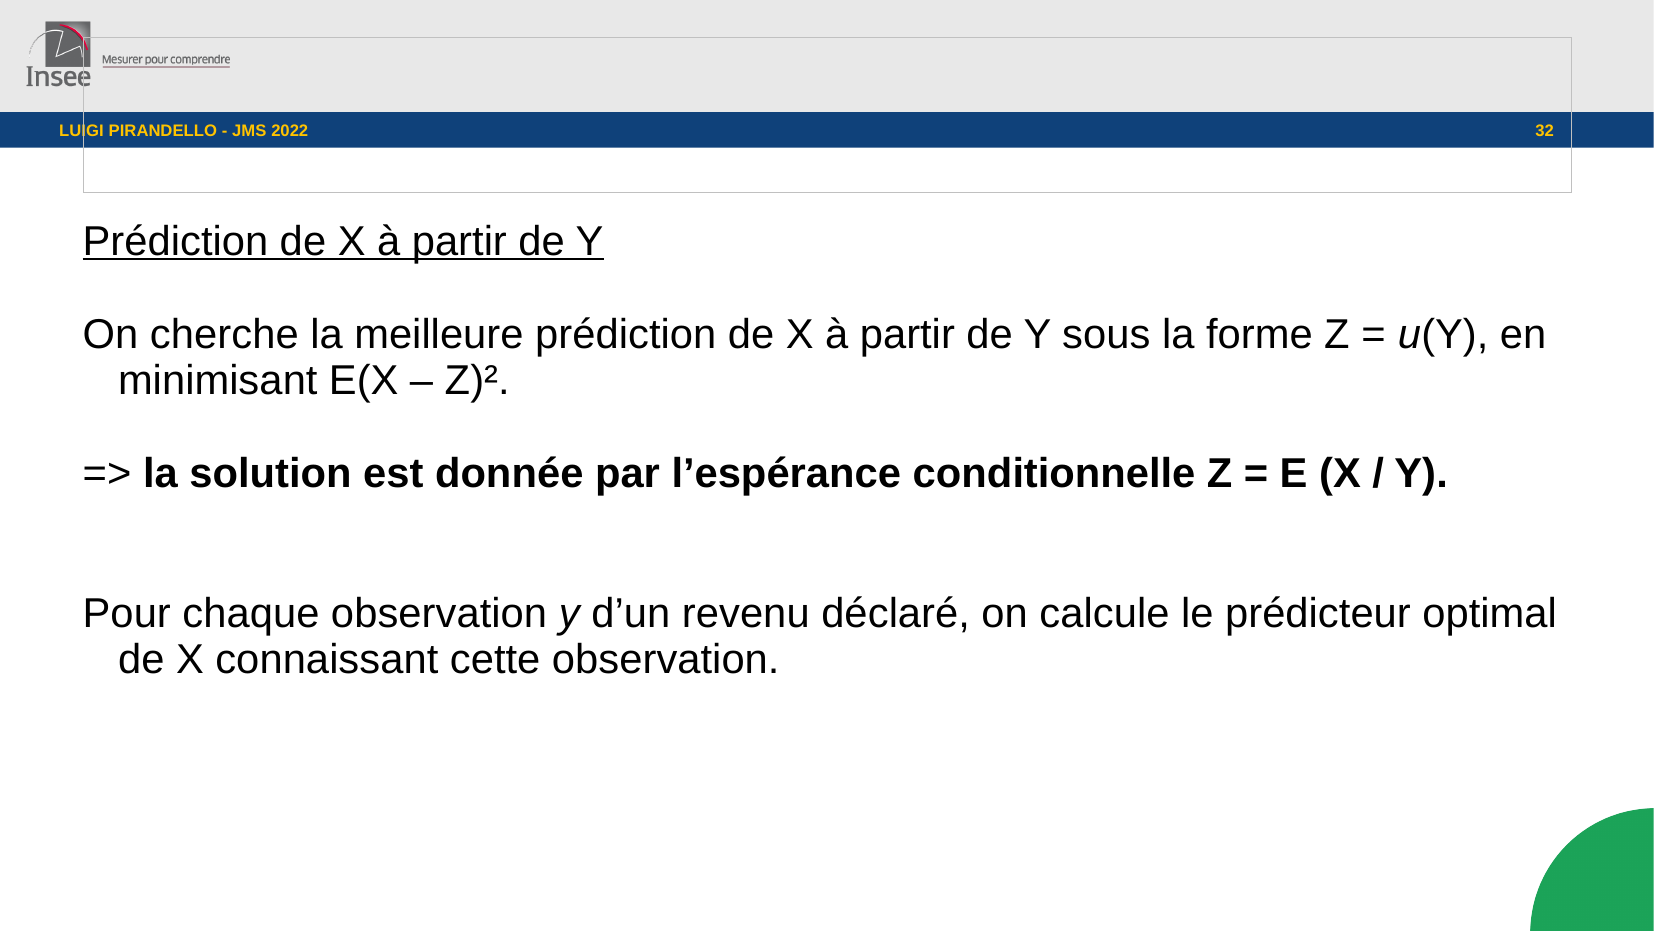

LUIGI PIRANDELLO - JMS 2022
32
Prédiction de X à partir de Y
On cherche la meilleure prédiction de X à partir de Y sous la forme Z = u(Y), en minimisant E(X – Z)².
=> la solution est donnée par l’espérance conditionnelle Z = E (X / Y).
Pour chaque observation y d’un revenu déclaré, on calcule le prédicteur optimal de X connaissant cette observation.